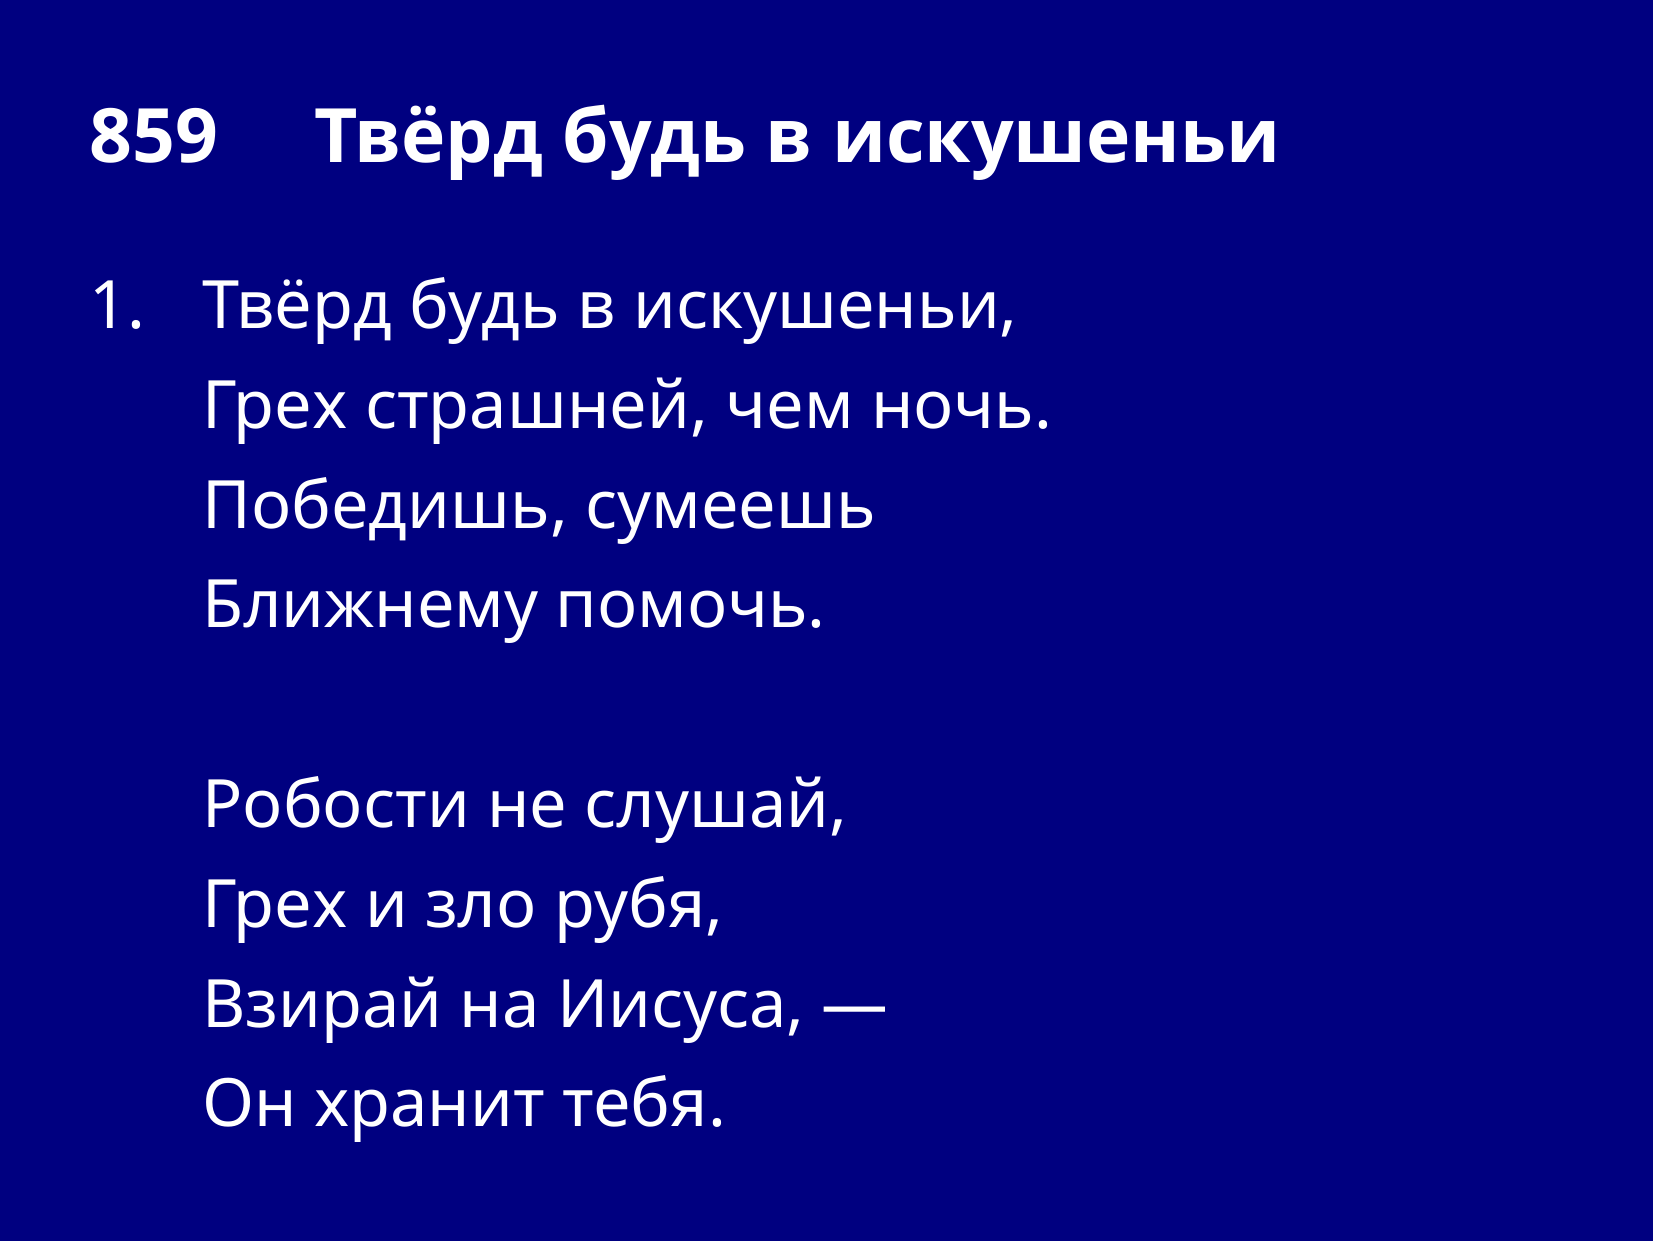

859	Твёрд будь в искушеньи
1.	Твёрд будь в искушеньи,
	Грех страшней, чем ночь.
	Победишь, сумеешь
	Ближнему помочь.
	Робости не слушай,
	Грех и зло рубя,
	Взирай на Иисуса, —
	Он хранит тебя.